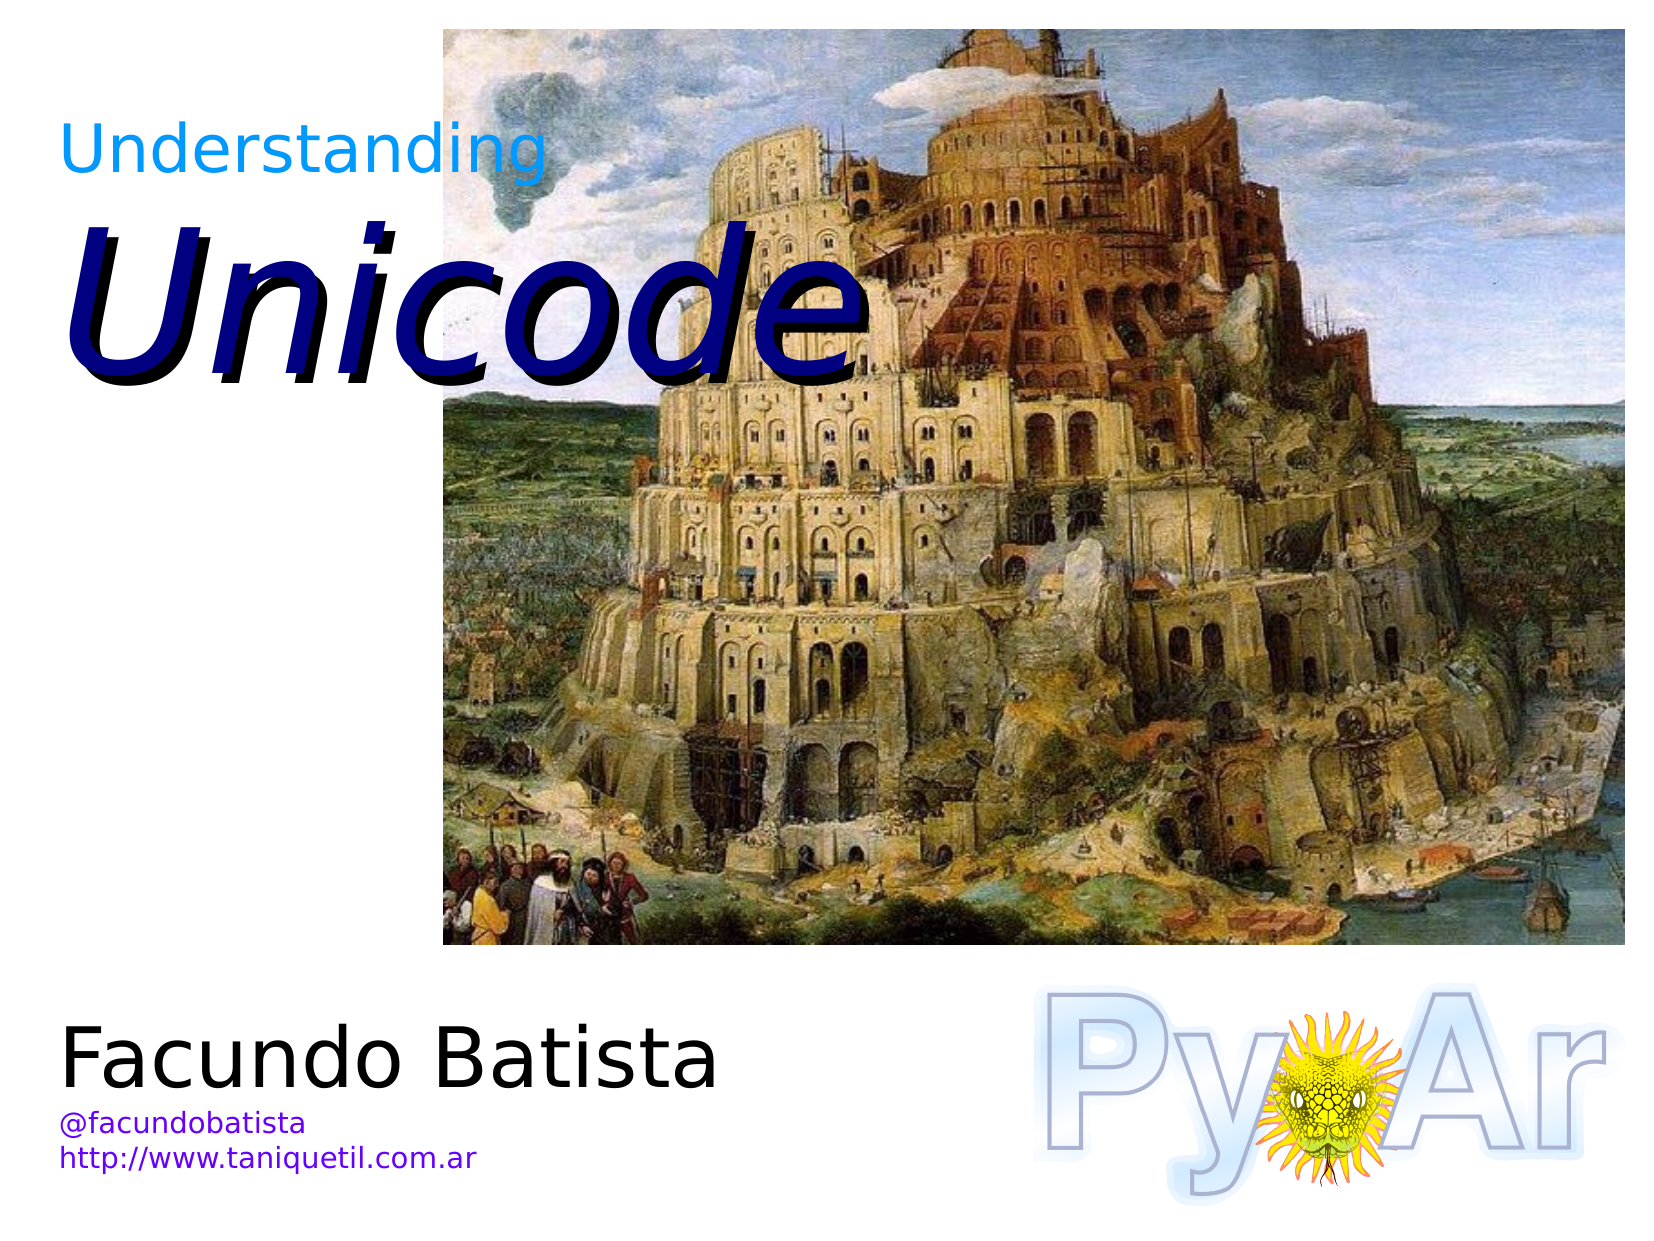

# Understanding Unicode
Facundo Batista
@facundobatista
http://www.taniquetil.com.ar